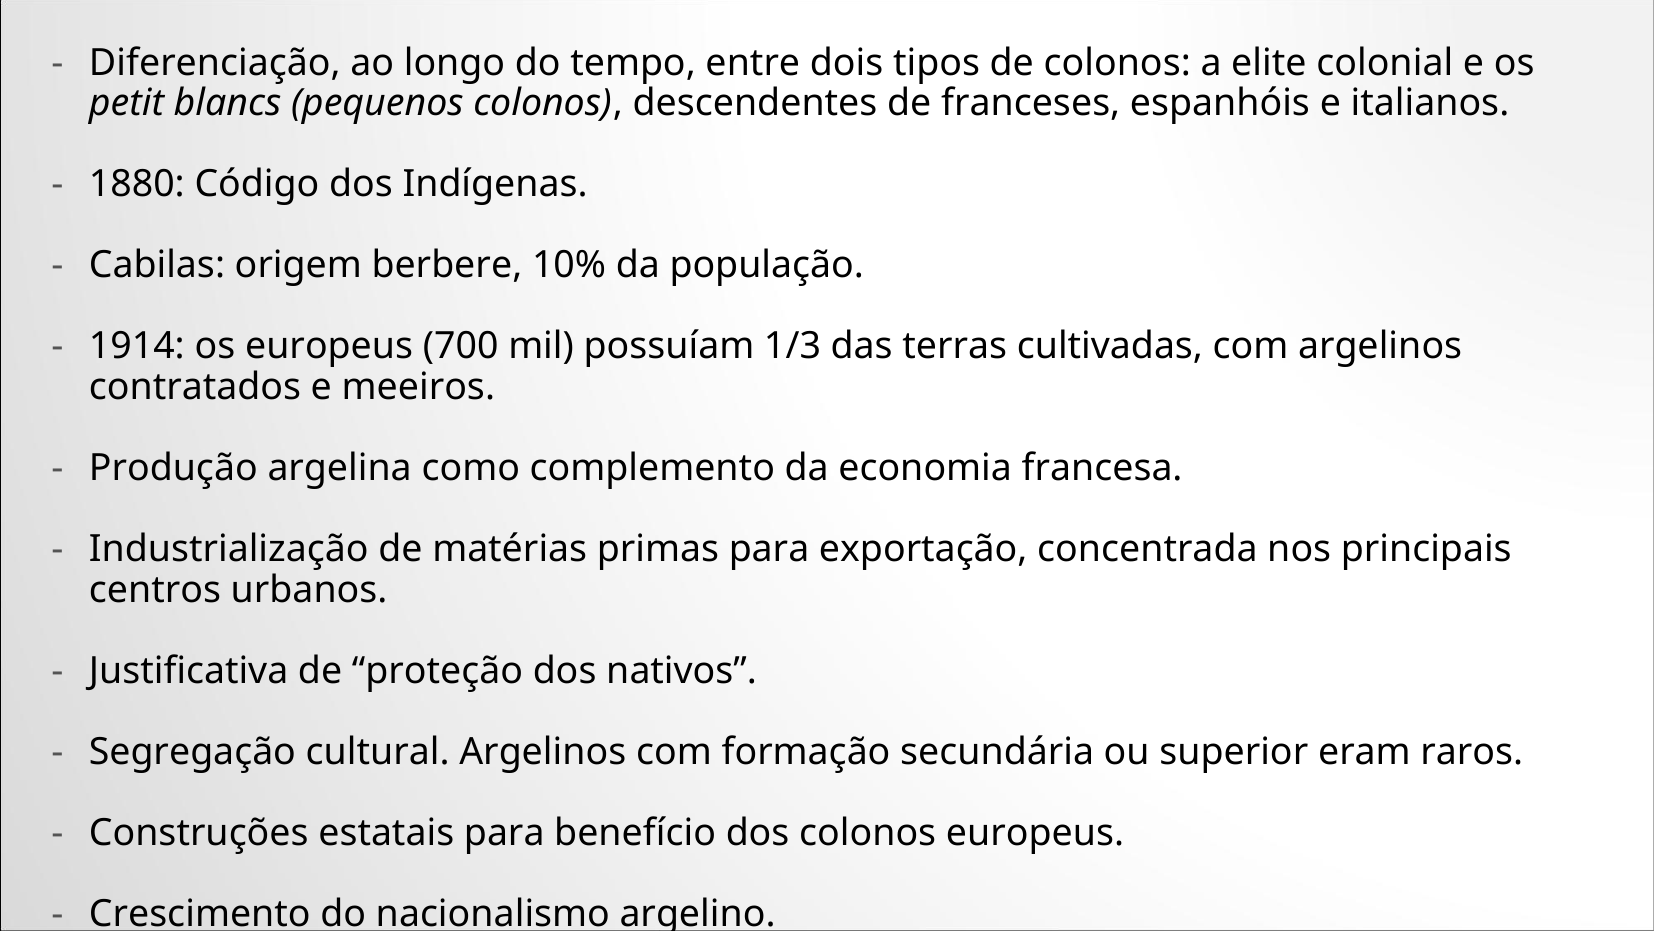

Diferenciação, ao longo do tempo, entre dois tipos de colonos: a elite colonial e os petit blancs (pequenos colonos), descendentes de franceses, espanhóis e italianos.
1880: Código dos Indígenas.
Cabilas: origem berbere, 10% da população.
1914: os europeus (700 mil) possuíam 1/3 das terras cultivadas, com argelinos contratados e meeiros.
Produção argelina como complemento da economia francesa.
Industrialização de matérias primas para exportação, concentrada nos principais centros urbanos.
Justificativa de “proteção dos nativos”.
Segregação cultural. Argelinos com formação secundária ou superior eram raros.
Construções estatais para benefício dos colonos europeus.
Crescimento do nacionalismo argelino.